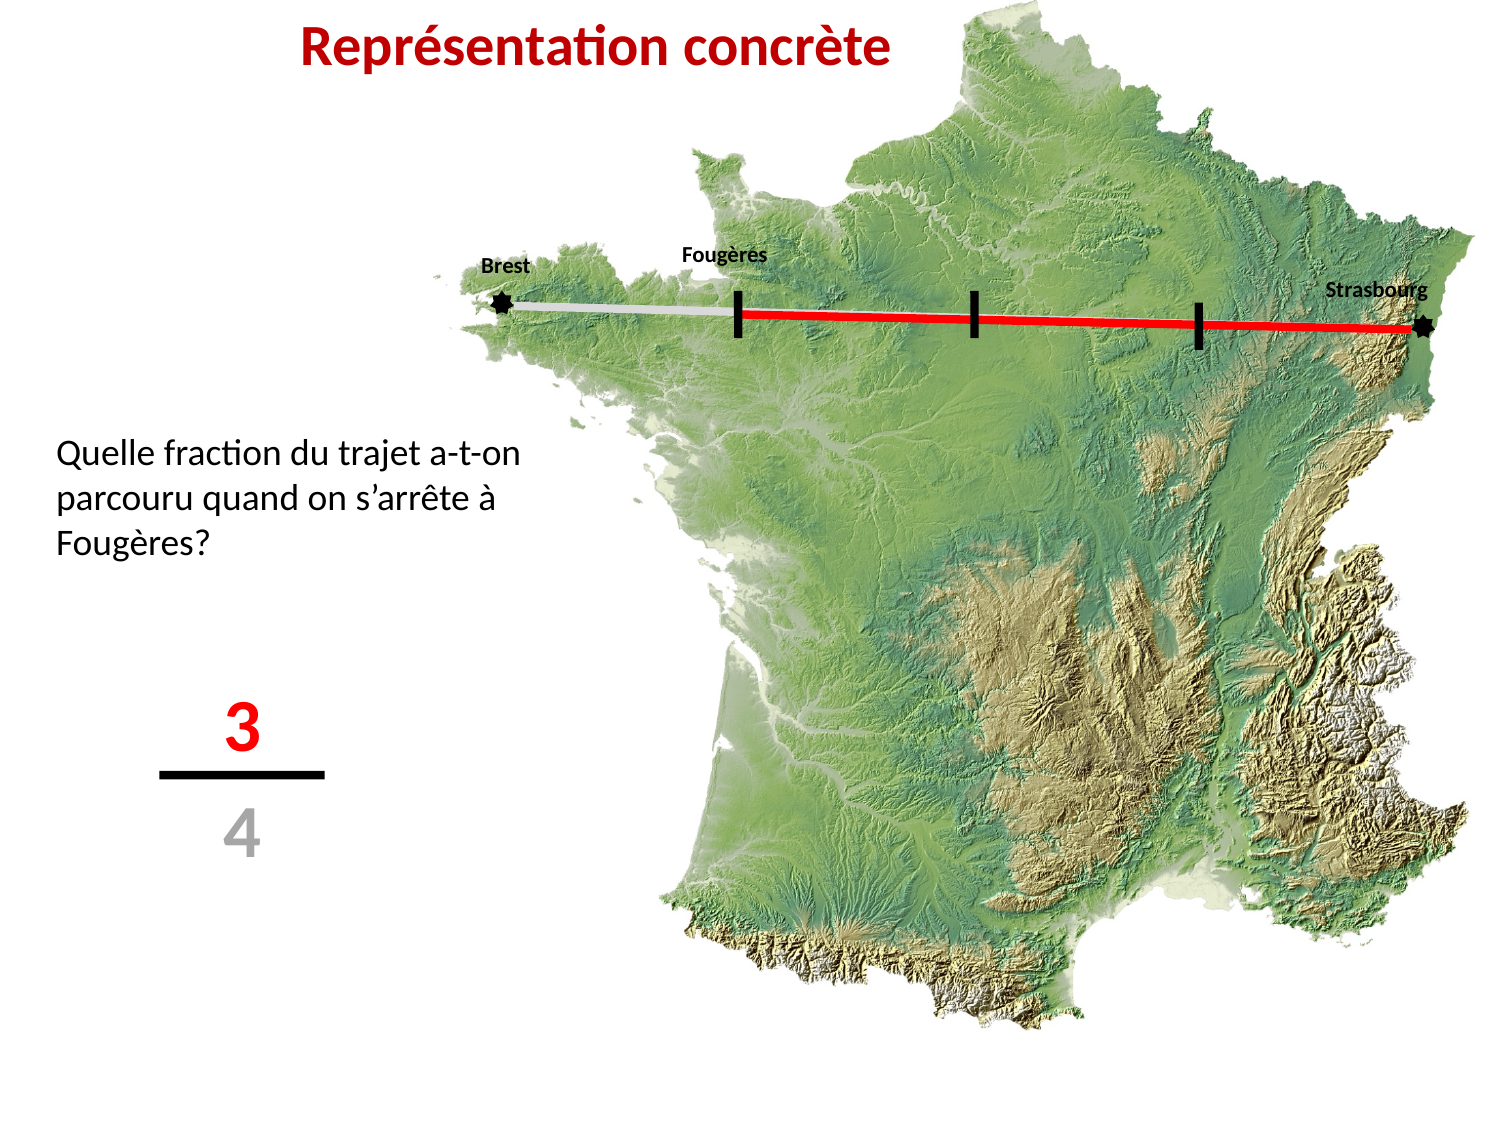

Représentation concrète
Fougères
Brest
Strasbourg
Quelle fraction du trajet a-t-on parcouru quand on s’arrête à Fougères?
3
4